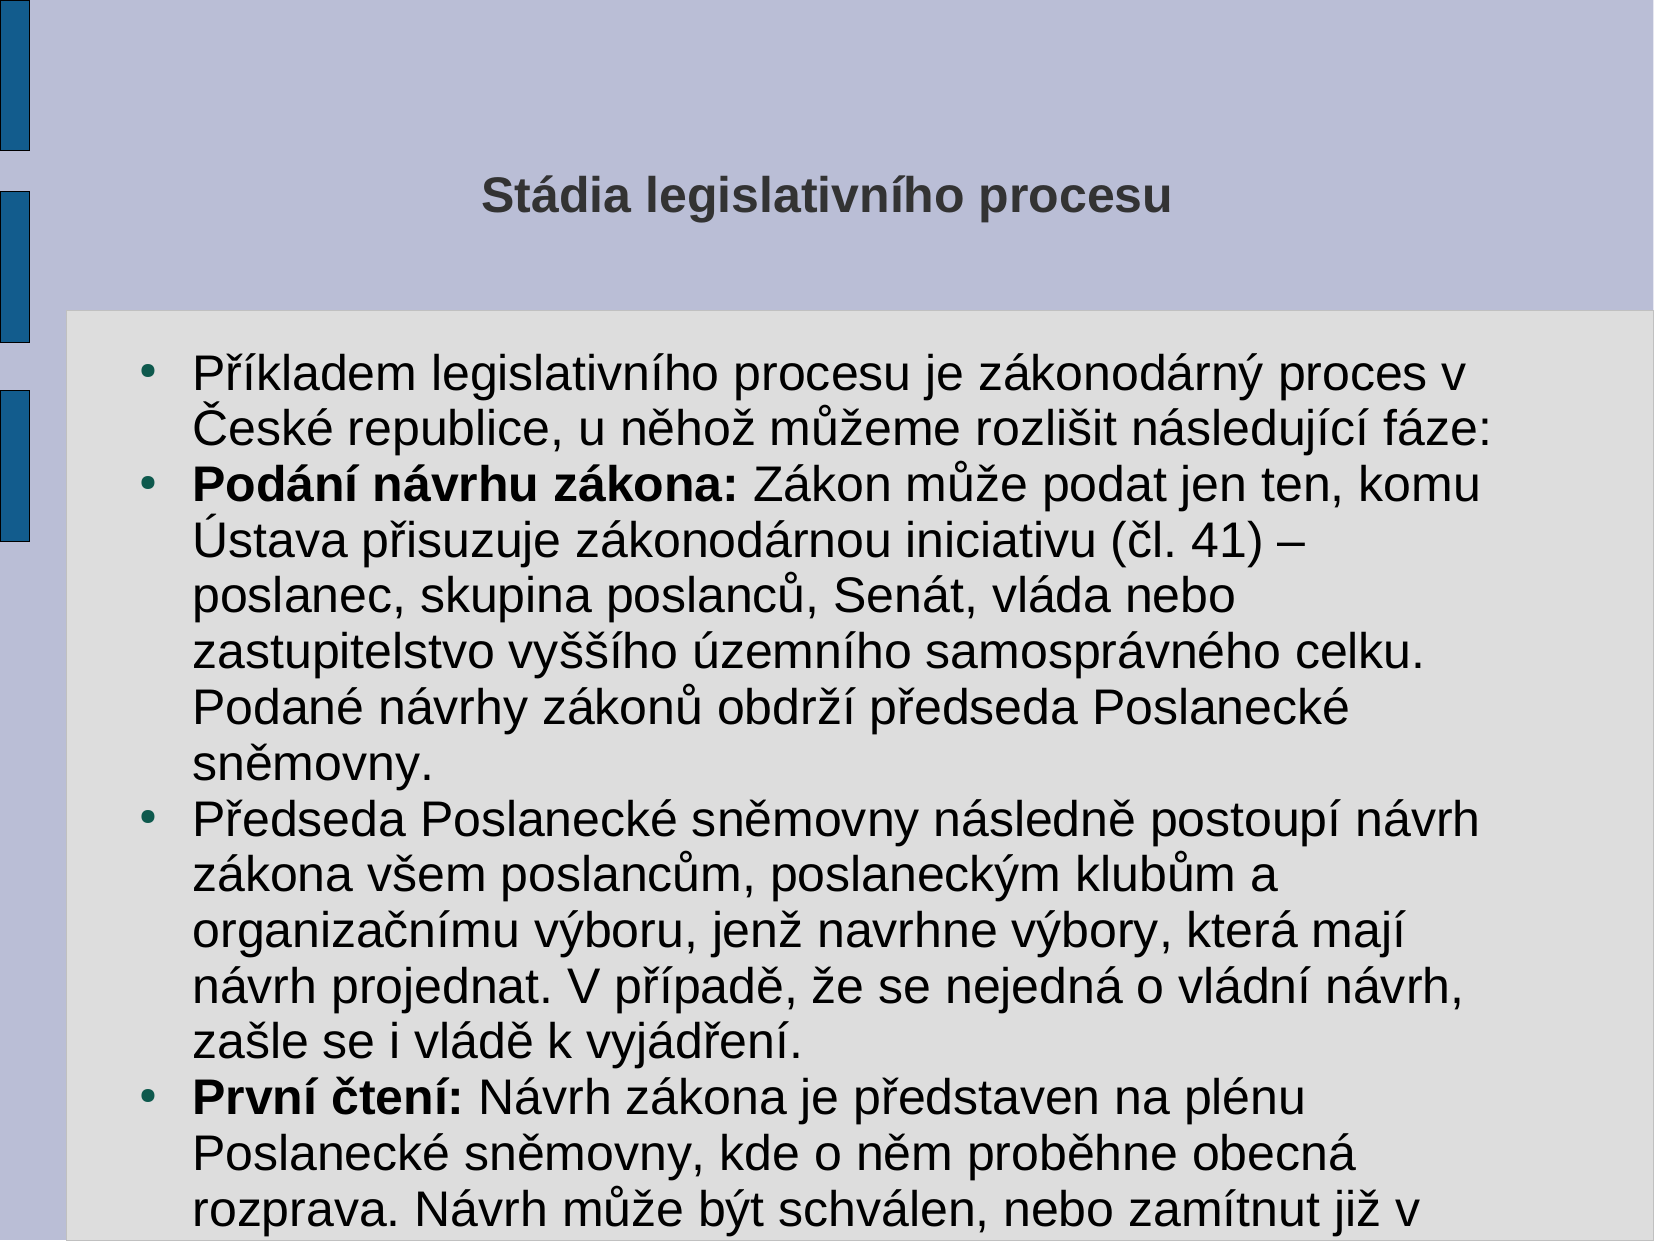

# Stádia legislativního procesu
Příkladem legislativního procesu je zákonodárný proces v České republice, u něhož můžeme rozlišit následující fáze:
Podání návrhu zákona: Zákon může podat jen ten, komu Ústava přisuzuje zákonodárnou iniciativu (čl. 41) – poslanec, skupina poslanců, Senát, vláda nebo zastupitelstvo vyššího územního samosprávného celku. Podané návrhy zákonů obdrží předseda Poslanecké sněmovny.
Předseda Poslanecké sněmovny následně postoupí návrh zákona všem poslancům, poslaneckým klubům a organizačnímu výboru, jenž navrhne výbory, která mají návrh projednat. V případě, že se nejedná o vládní návrh, zašle se i vládě k vyjádření.
První čtení: Návrh zákona je představen na plénu Poslanecké sněmovny, kde o něm proběhne obecná rozprava. Návrh může být schválen, nebo zamítnut již v